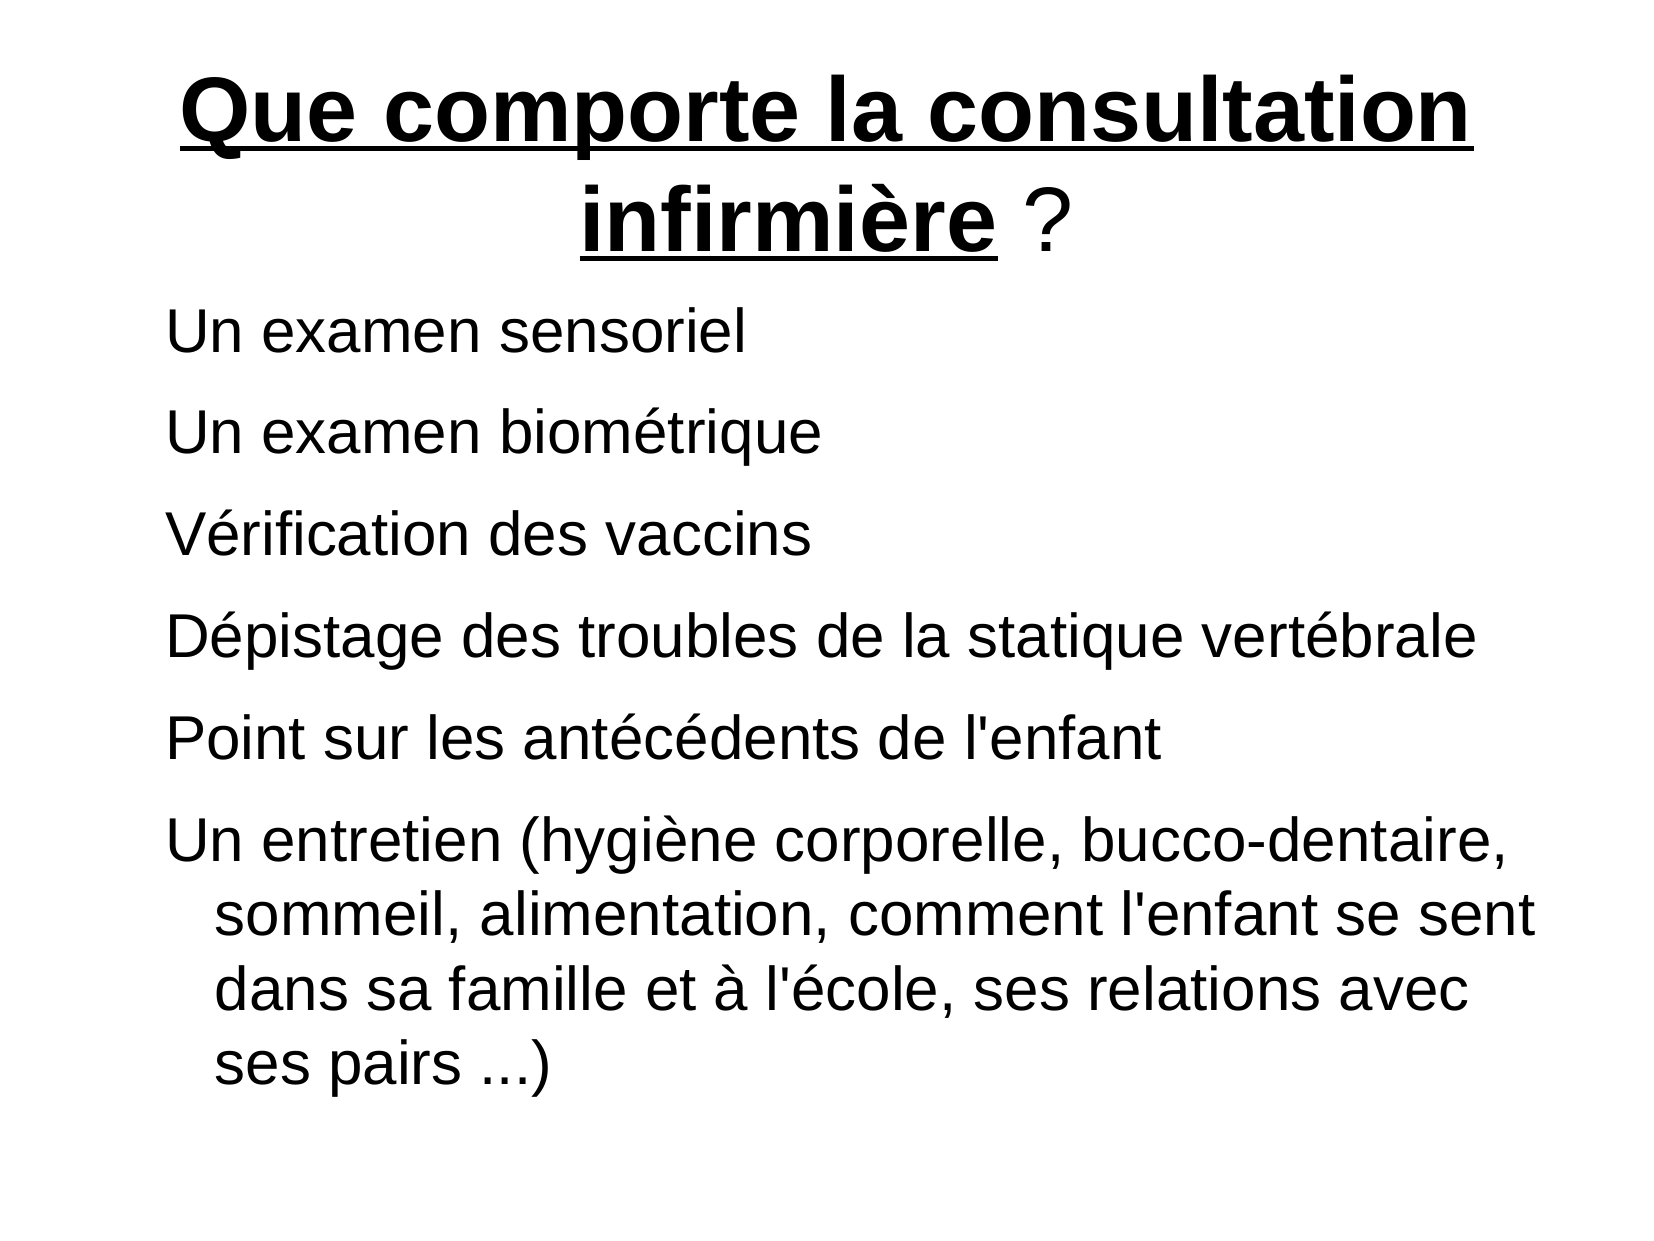

# Que comporte la consultation infirmière ?
Un examen sensoriel
Un examen biométrique
Vérification des vaccins
Dépistage des troubles de la statique vertébrale
Point sur les antécédents de l'enfant
Un entretien (hygiène corporelle, bucco-dentaire, sommeil, alimentation, comment l'enfant se sent dans sa famille et à l'école, ses relations avec ses pairs ...)